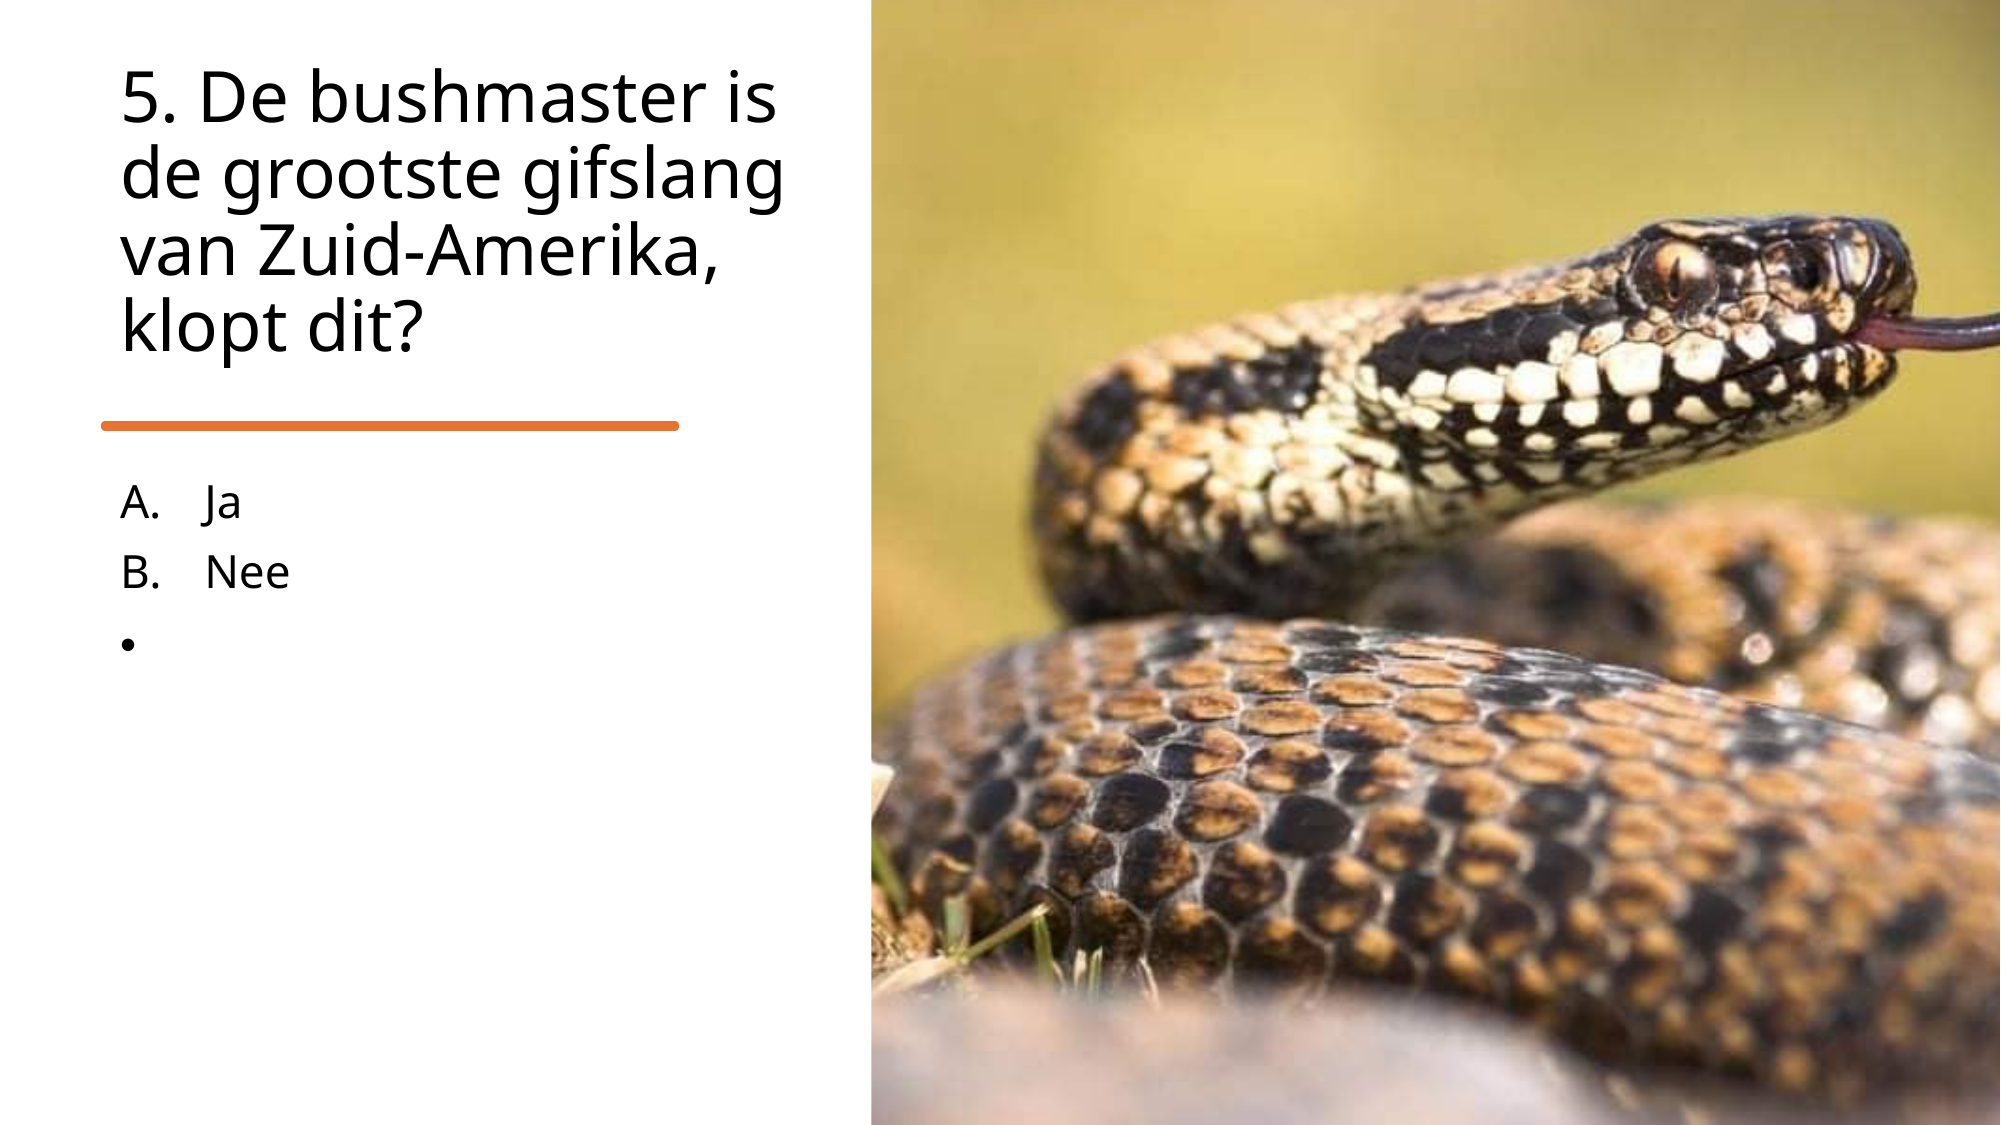

# 5. De bushmaster is de grootste gifslang van Zuid-Amerika, klopt dit?
Ja
Nee